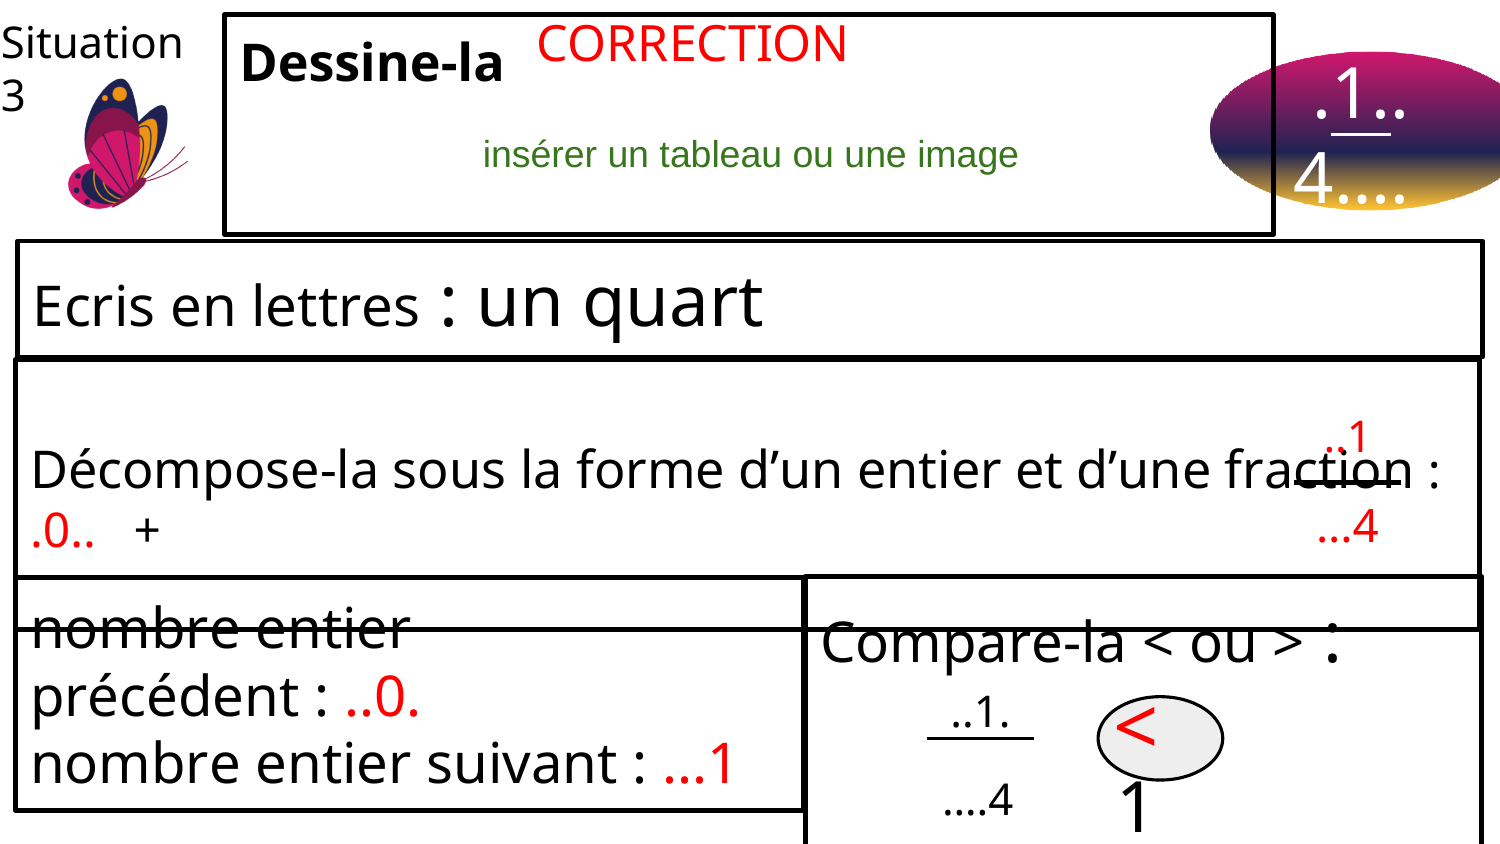

Situation 3
CORRECTION
Dessine-la
.1..
4….
insérer un tableau ou une image
Ecris en lettres : un quart
Décompose-la sous la forme d’un entier et d’une fraction : .0.. +
 ..1
...4
Compare-la < ou > :
 1
nombre entier précédent : ..0.
nombre entier suivant : ...1
<
 ..1.
….4